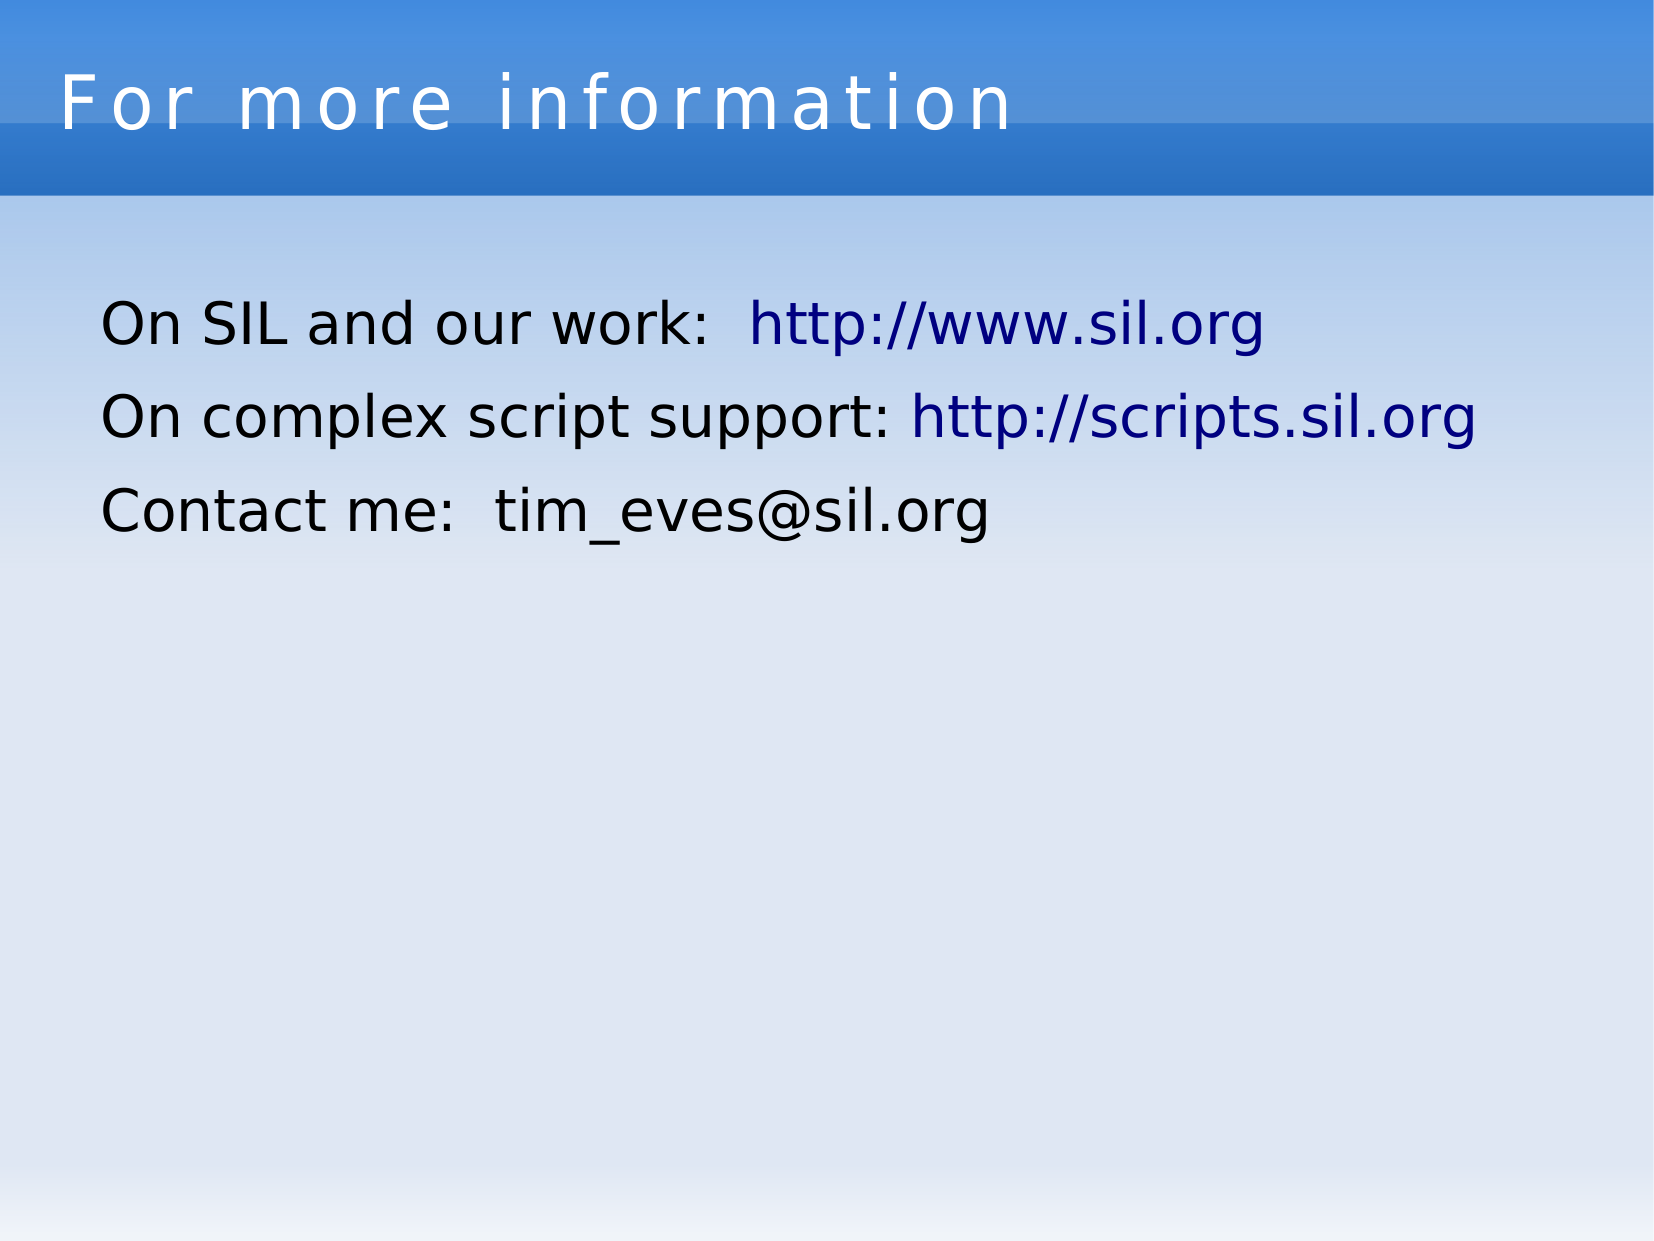

# For more information
On SIL and our work: http://www.sil.org
On complex script support: http://scripts.sil.org
Contact me: tim_eves@sil.org